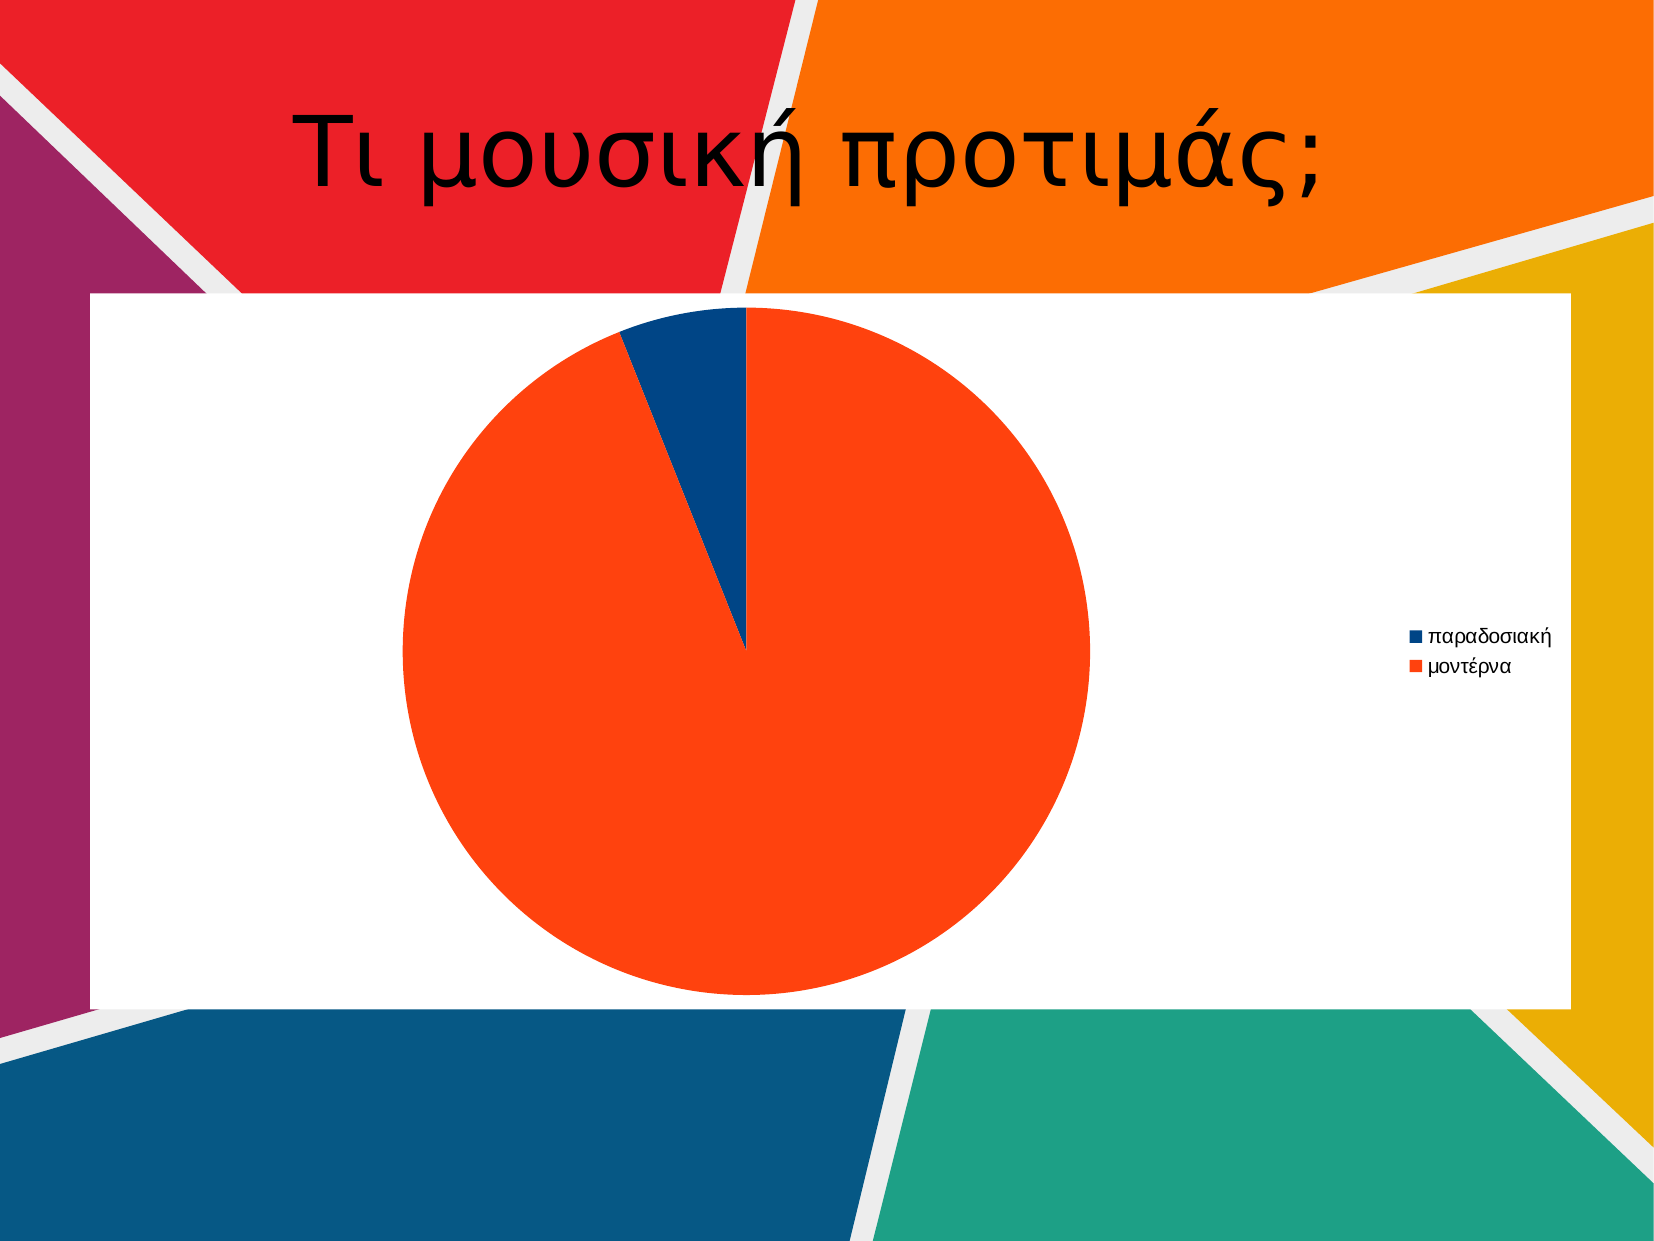

# Τι μουσική προτιμάς;
### Chart
| Category | Column D |
|---|---|
| παραδοσιακή | 7.0 |
| μοντέρνα | 109.0 |